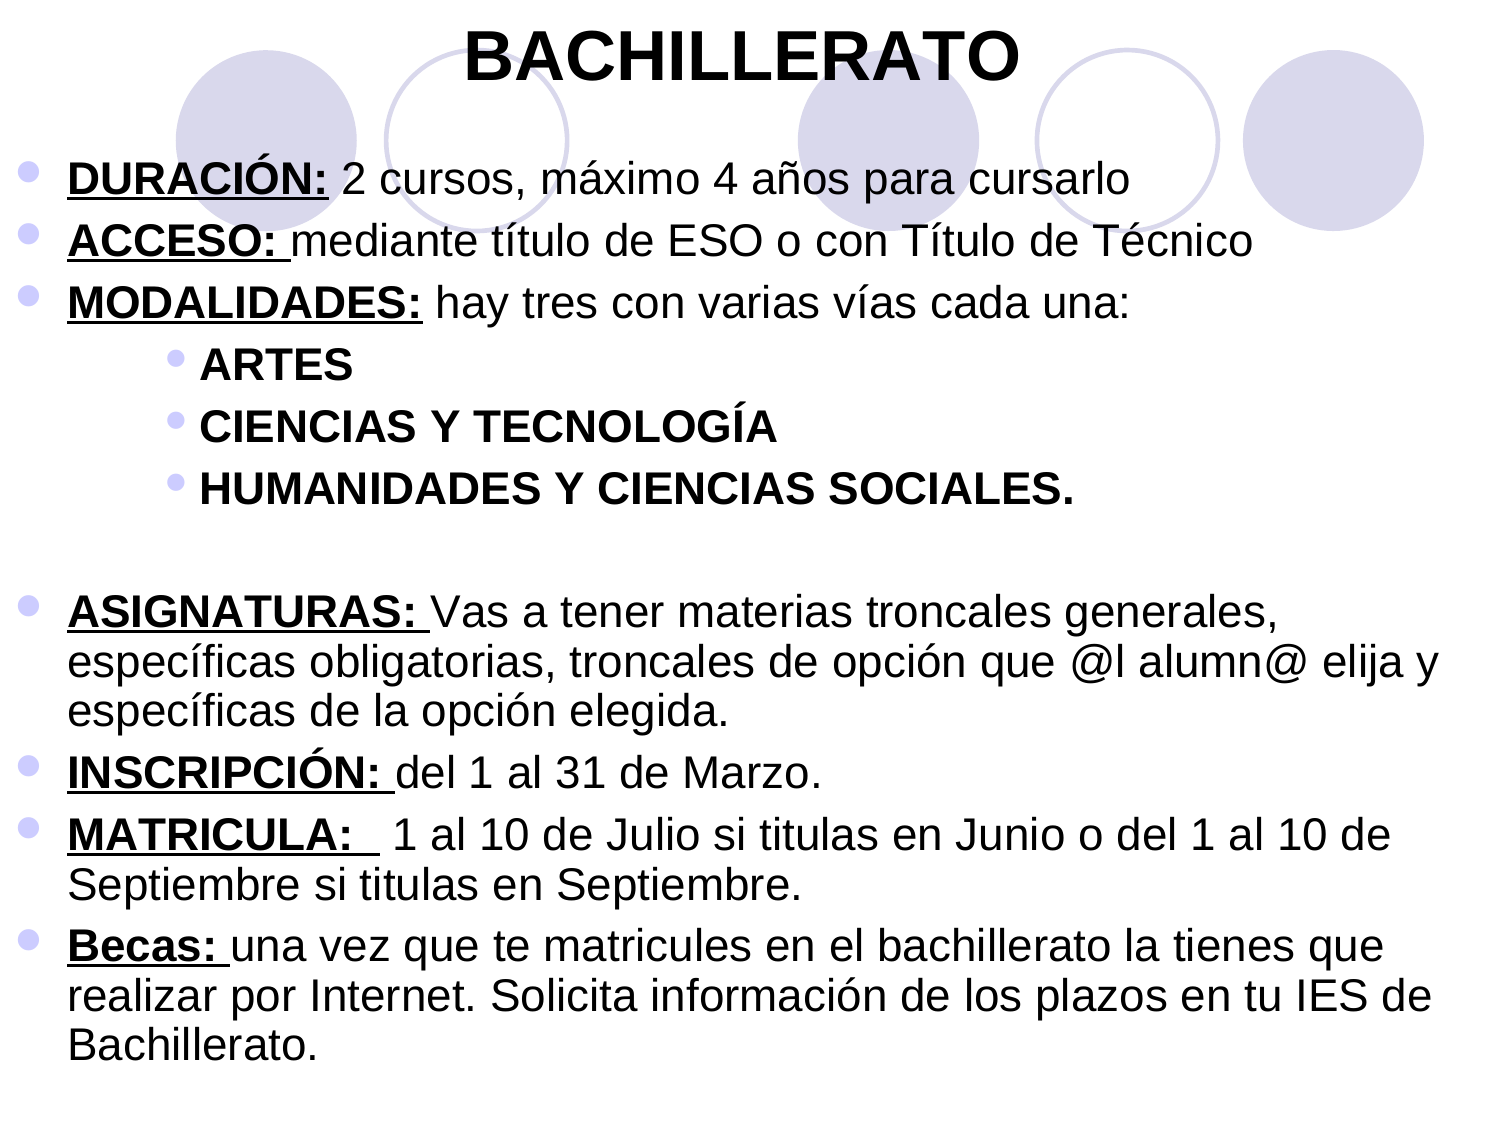

BACHILLERATO
DURACIÓN: 2 cursos, máximo 4 años para cursarlo
ACCESO: mediante título de ESO o con Título de Técnico
MODALIDADES: hay tres con varias vías cada una:
ARTES
CIENCIAS Y TECNOLOGÍA
HUMANIDADES Y CIENCIAS SOCIALES.
ASIGNATURAS: Vas a tener materias troncales generales, específicas obligatorias, troncales de opción que @l alumn@ elija y específicas de la opción elegida.
INSCRIPCIÓN: del 1 al 31 de Marzo.
MATRICULA: 1 al 10 de Julio si titulas en Junio o del 1 al 10 de Septiembre si titulas en Septiembre.
Becas: una vez que te matricules en el bachillerato la tienes que realizar por Internet. Solicita información de los plazos en tu IES de Bachillerato.